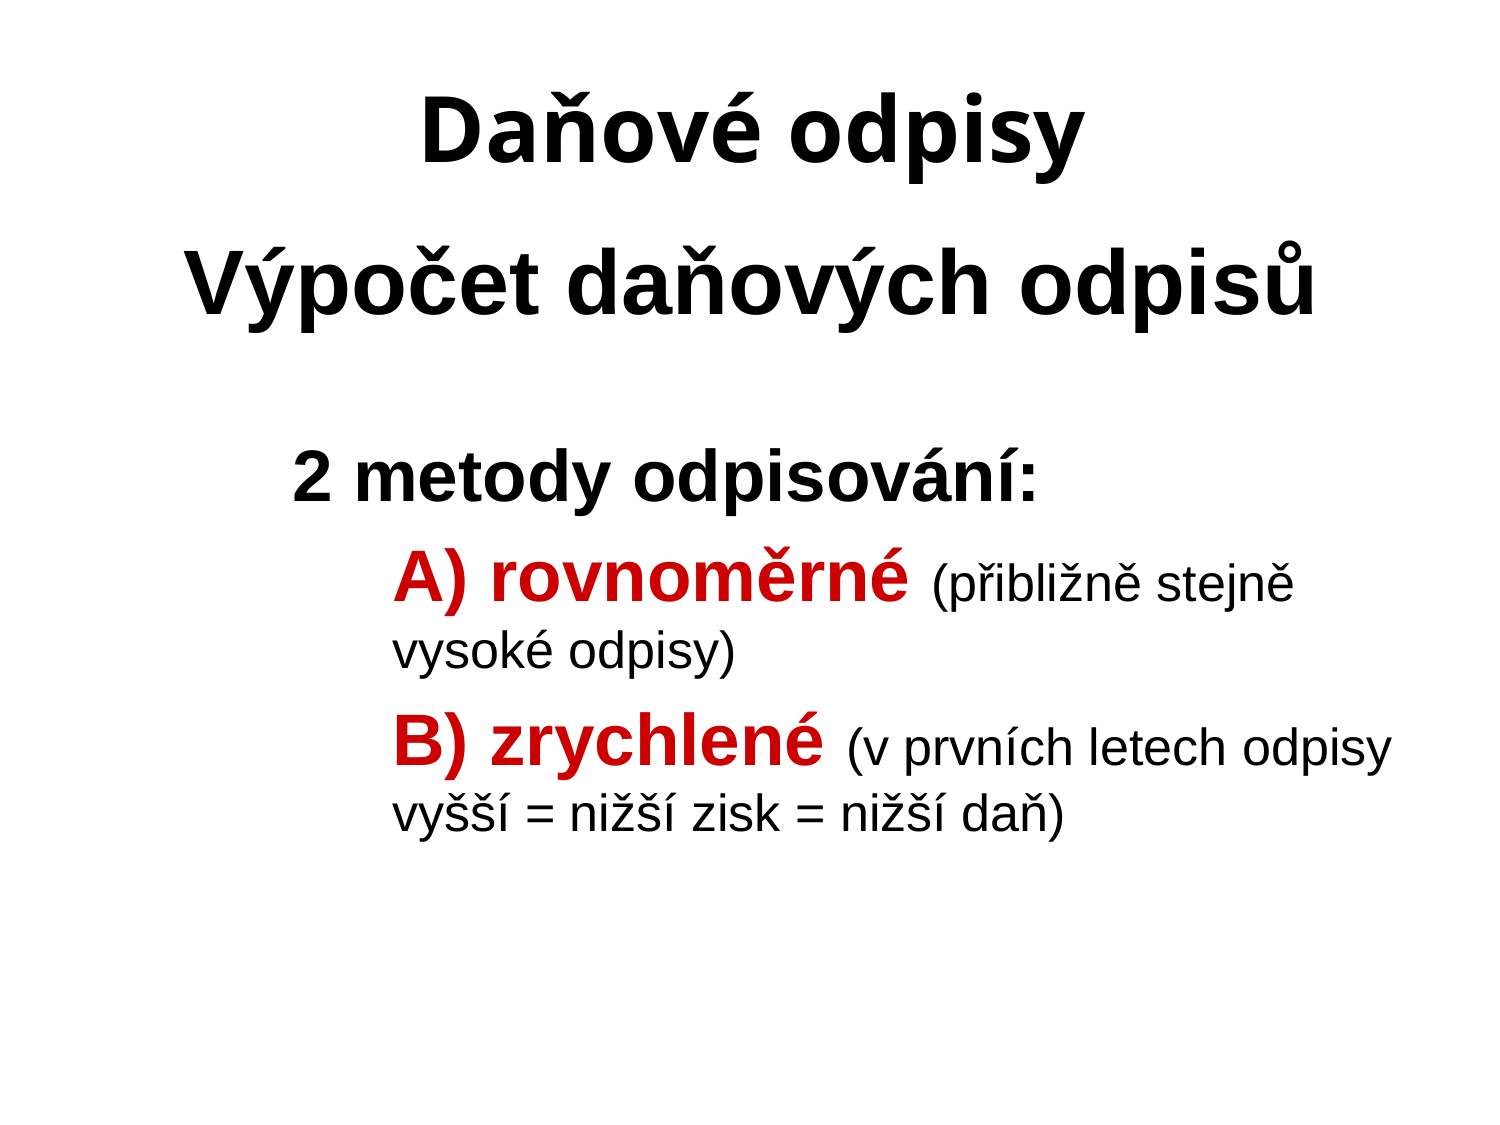

Daňové odpisy
# Výpočet daňových odpisů
2 metody odpisování:
	A) rovnoměrné (přibližně stejně vysoké odpisy)
	B) zrychlené (v prvních letech odpisy vyšší = nižší zisk = nižší daň)